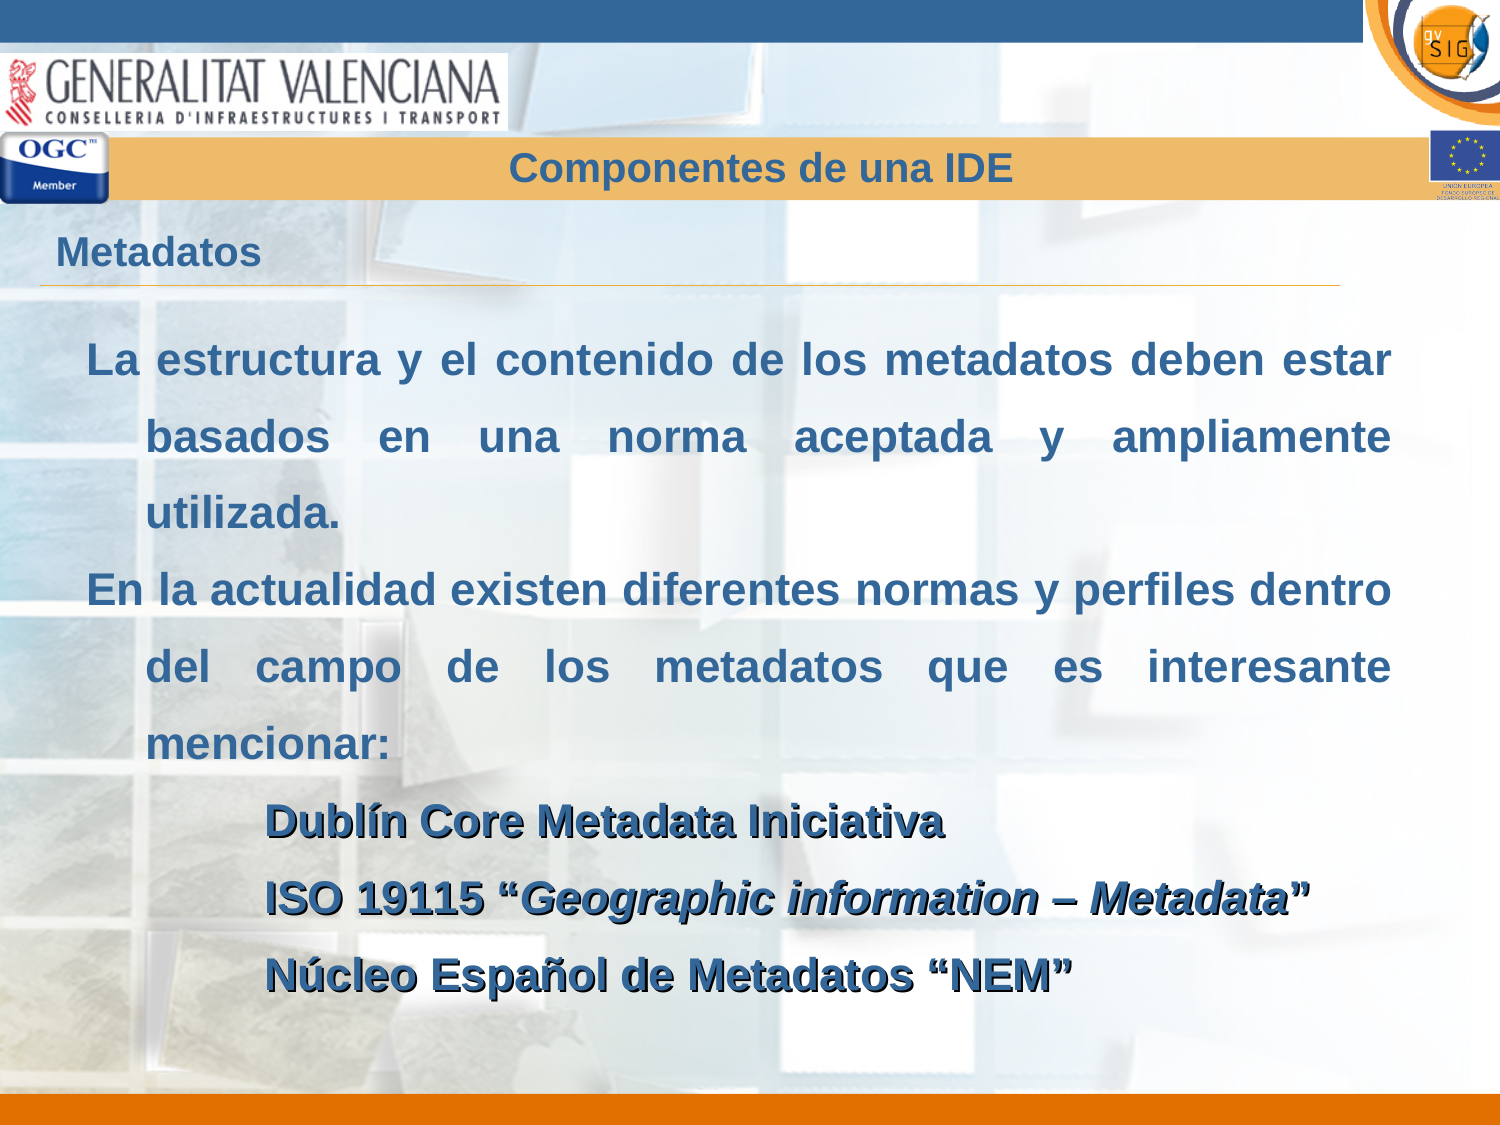

Componentes de una IDE
La estructura y el contenido de los metadatos deben estar basados en una norma aceptada y ampliamente utilizada.
En la actualidad existen diferentes normas y perfiles dentro del campo de los metadatos que es interesante mencionar:
 Dublín Core Metadata Iniciativa
 ISO 19115 “Geographic information – Metadata”
 Núcleo Español de Metadatos “NEM”
Metadatos